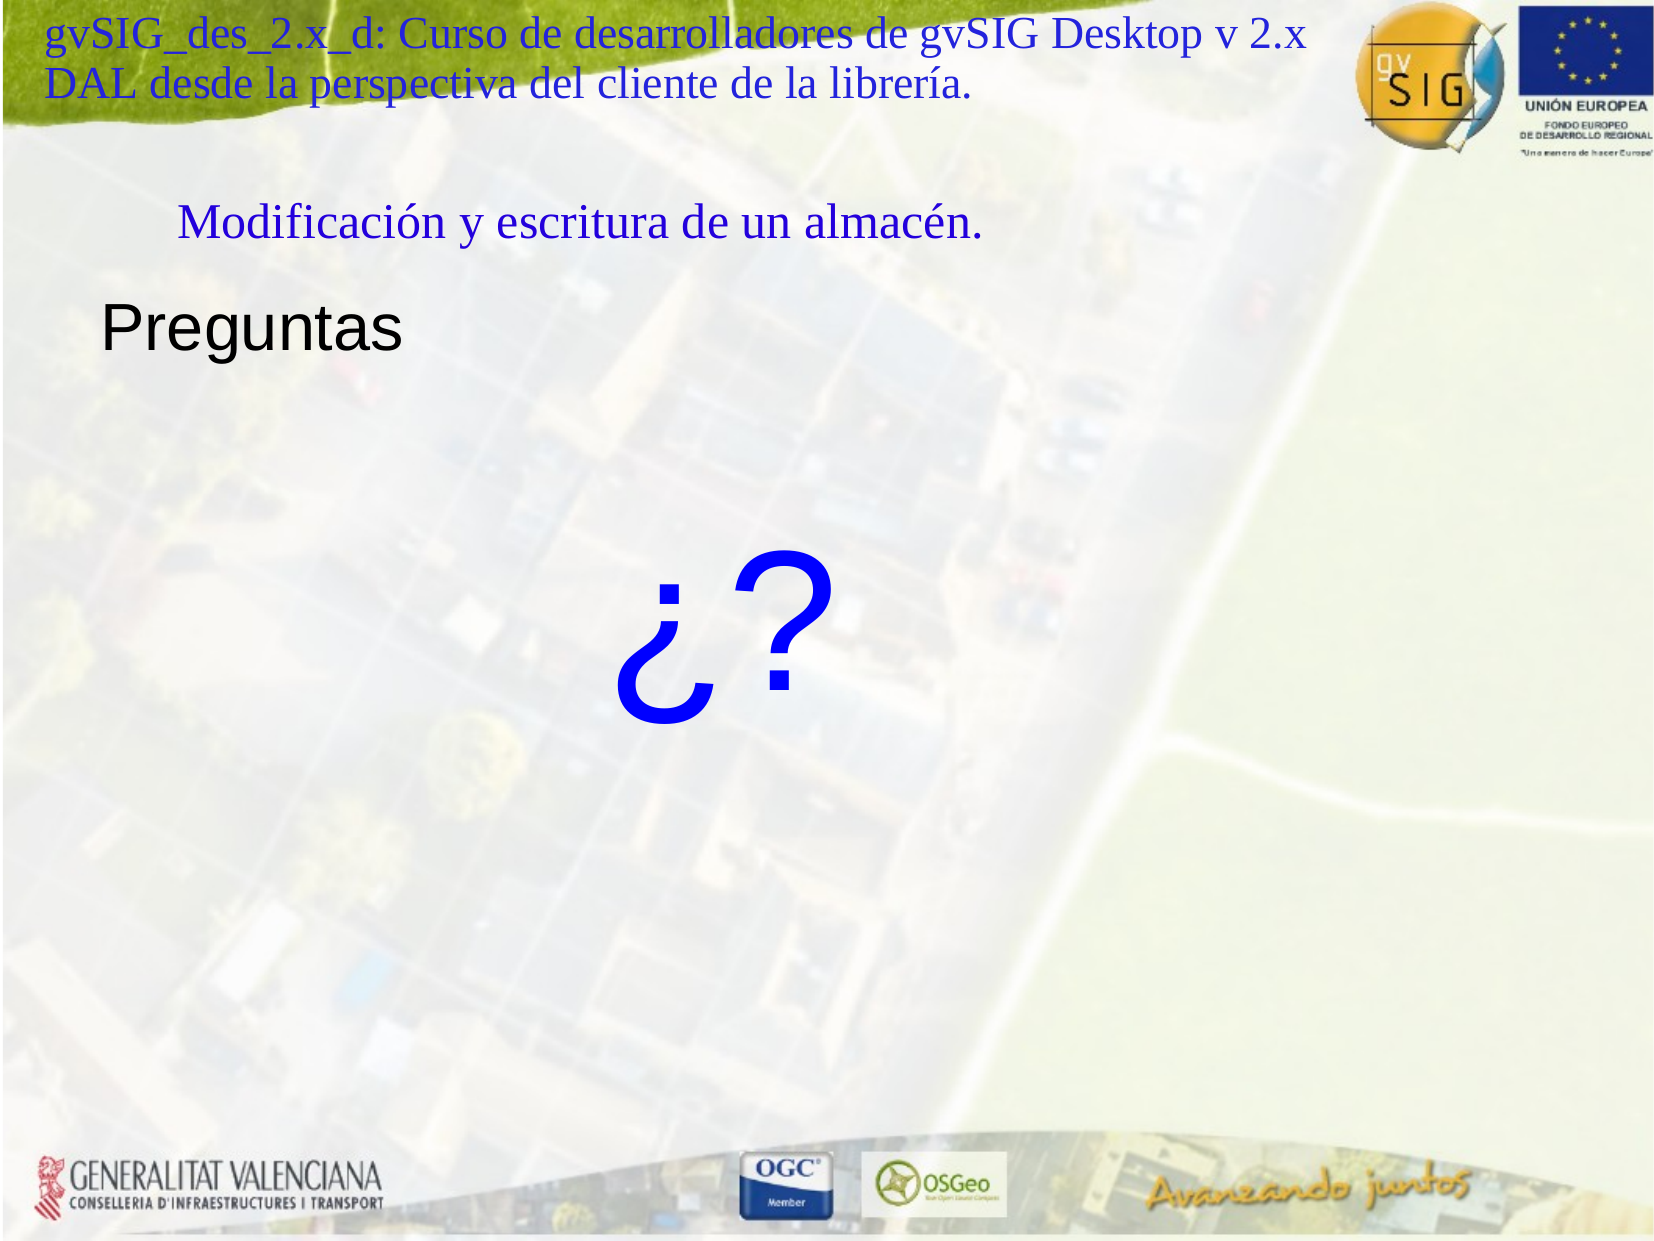

# Modificación y escritura de un almacén.
Preguntas
¿?